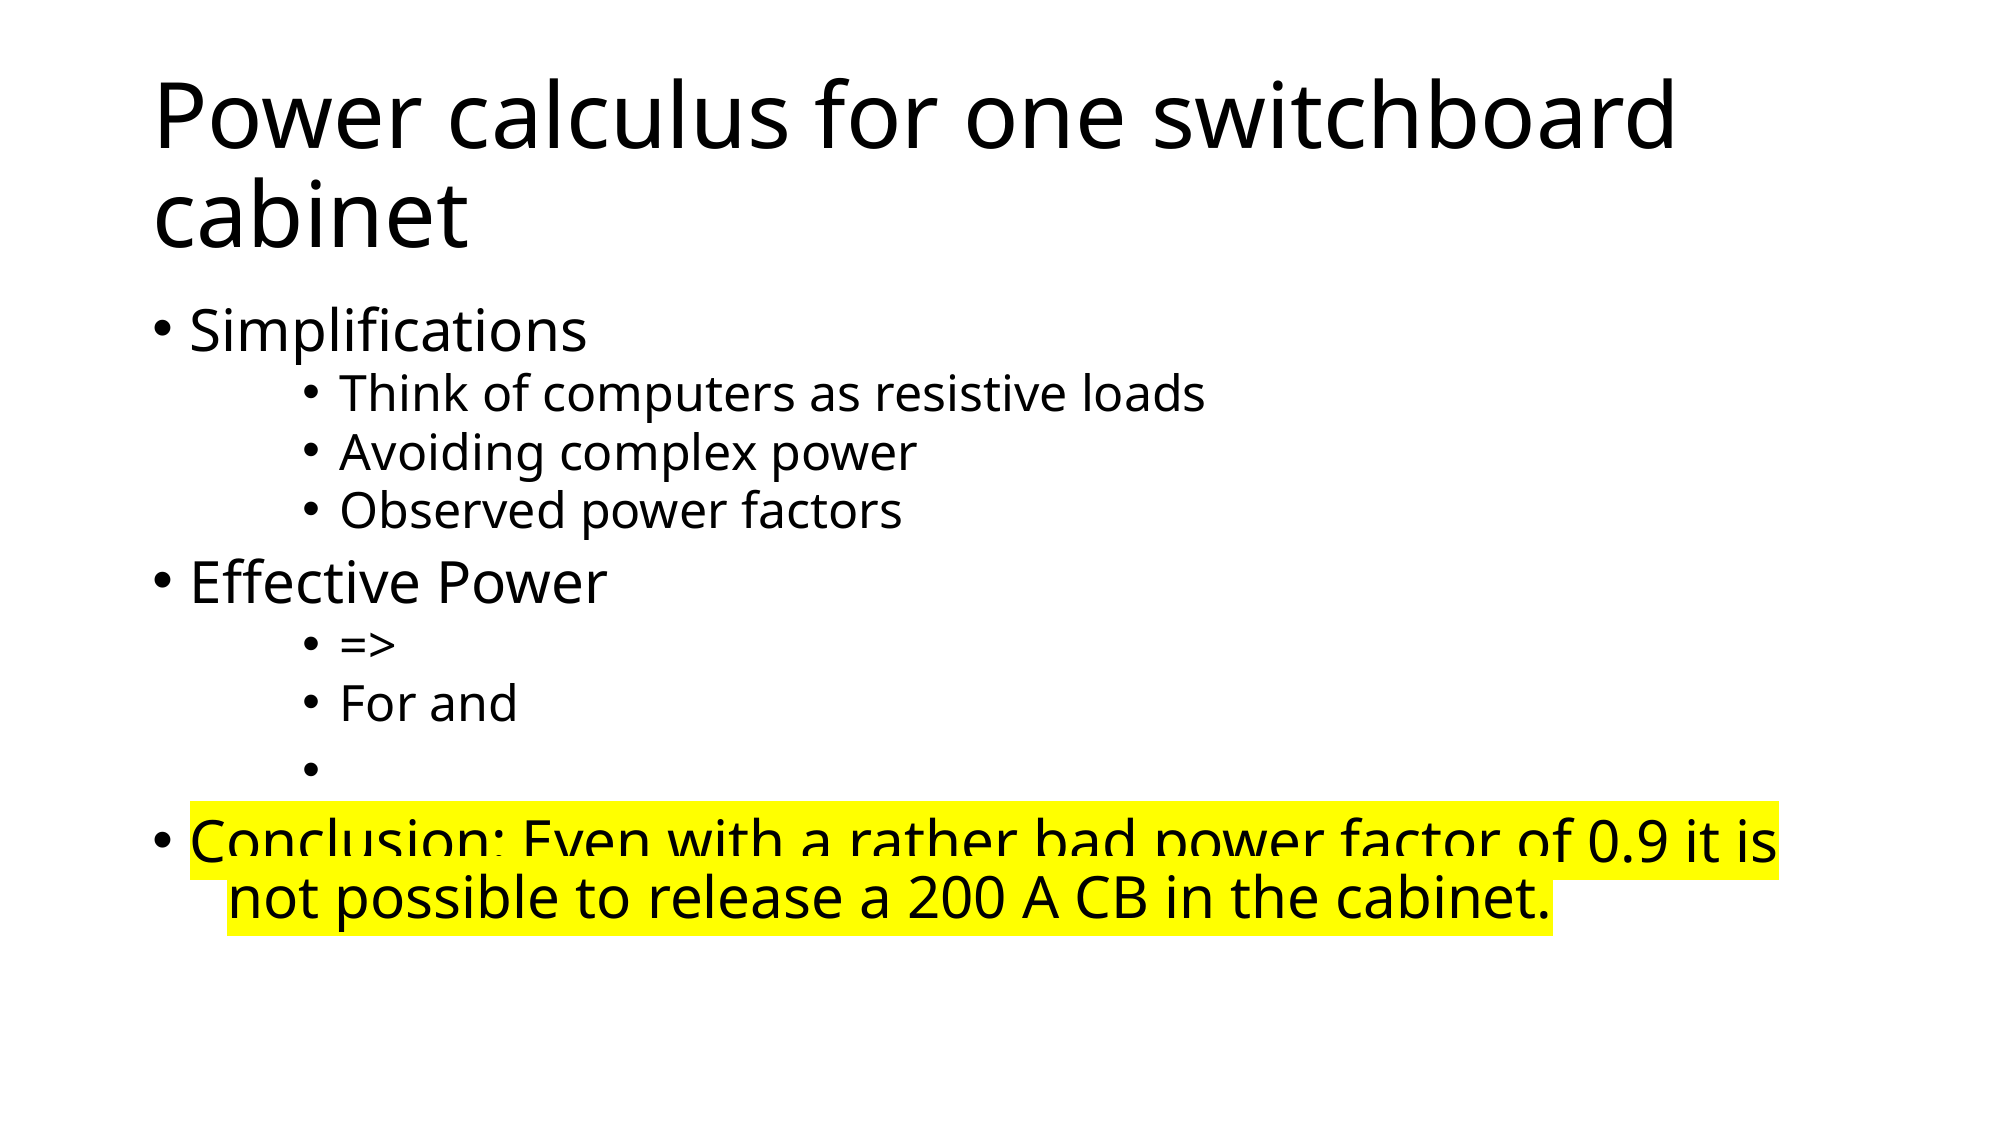

# Power calculus for one switchboard cabinet
Simplifications
Think of computers as resistive loads
Avoiding complex power
Observed power factors
Effective Power
=>
For and
Conclusion: Even with a rather bad power factor of 0.9 it is not possible to release a 200 A CB in the cabinet.